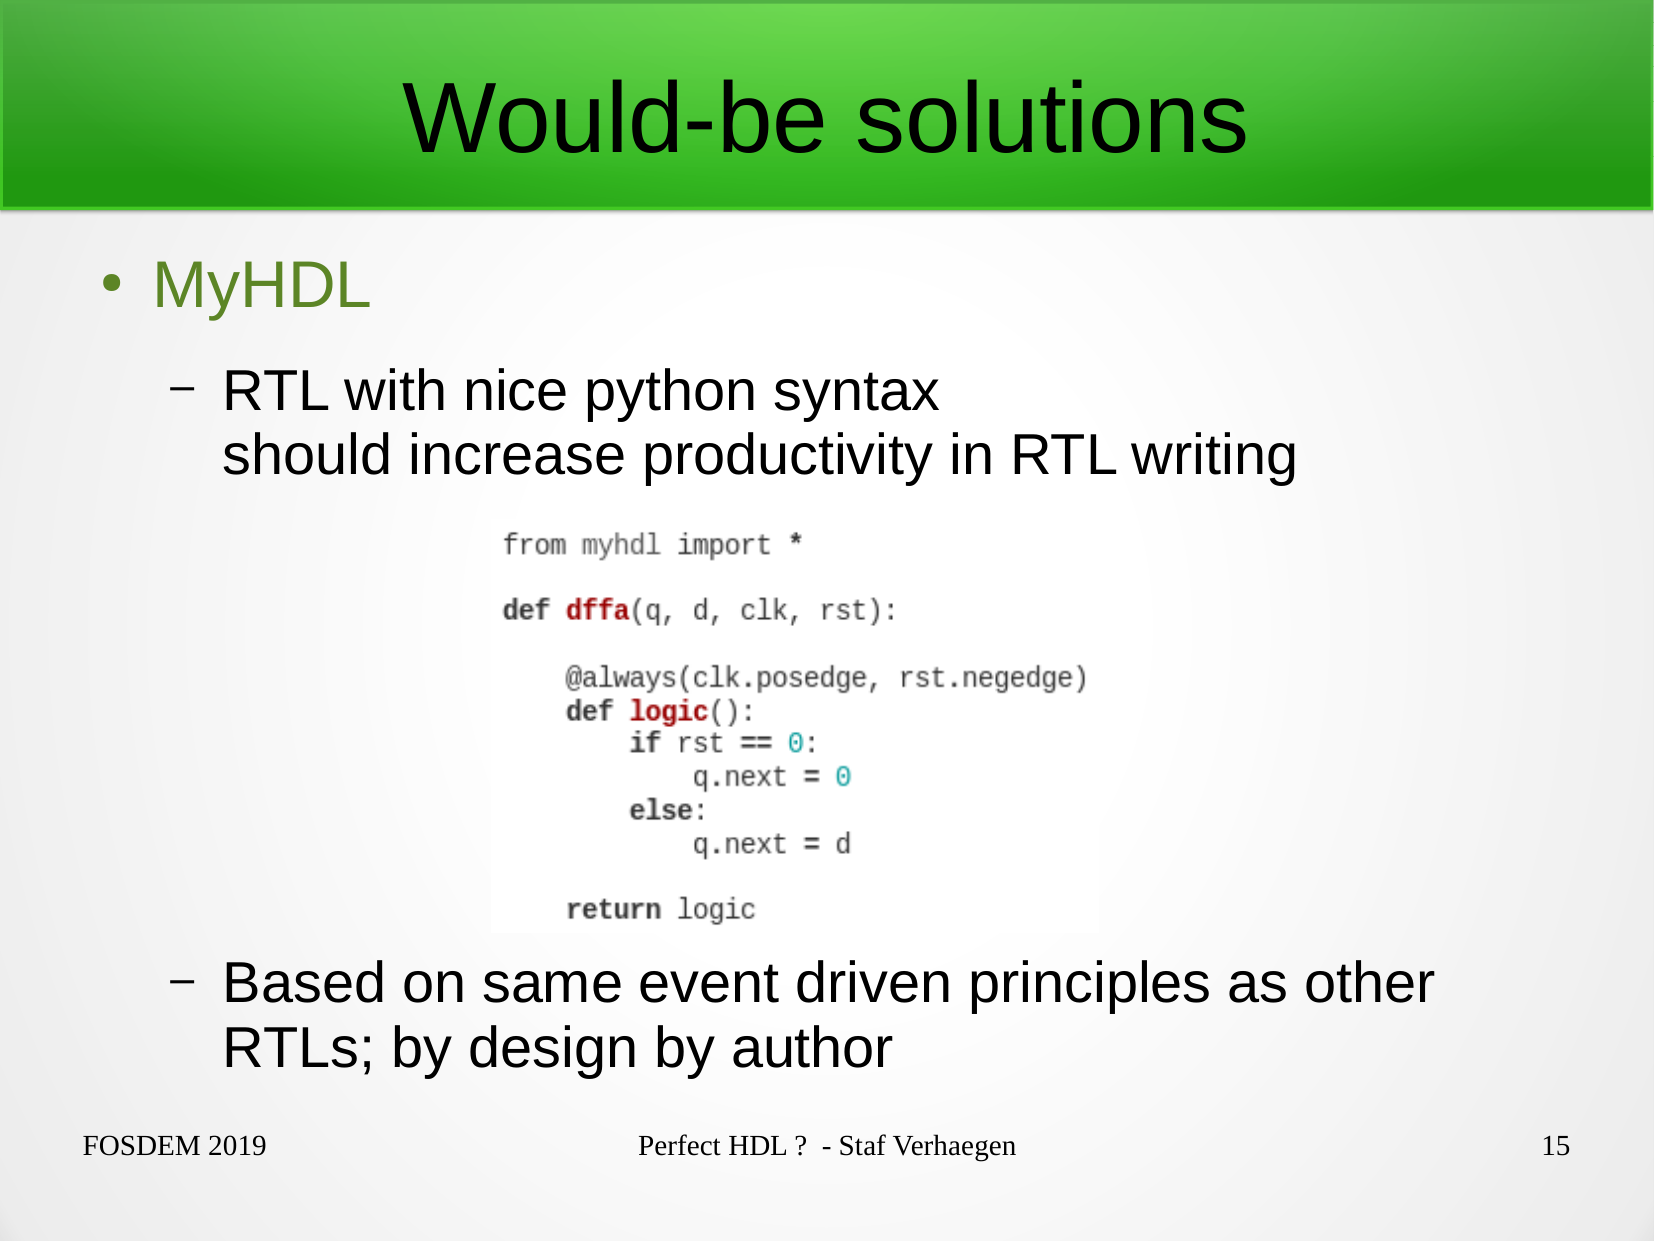

# Would-be solutions
MyHDL
RTL with nice python syntax
should increase productivity in RTL writing
Based on same event driven principles as other RTLs; by design by author
FOSDEM 2019
Perfect HDL ? - Staf Verhaegen
15